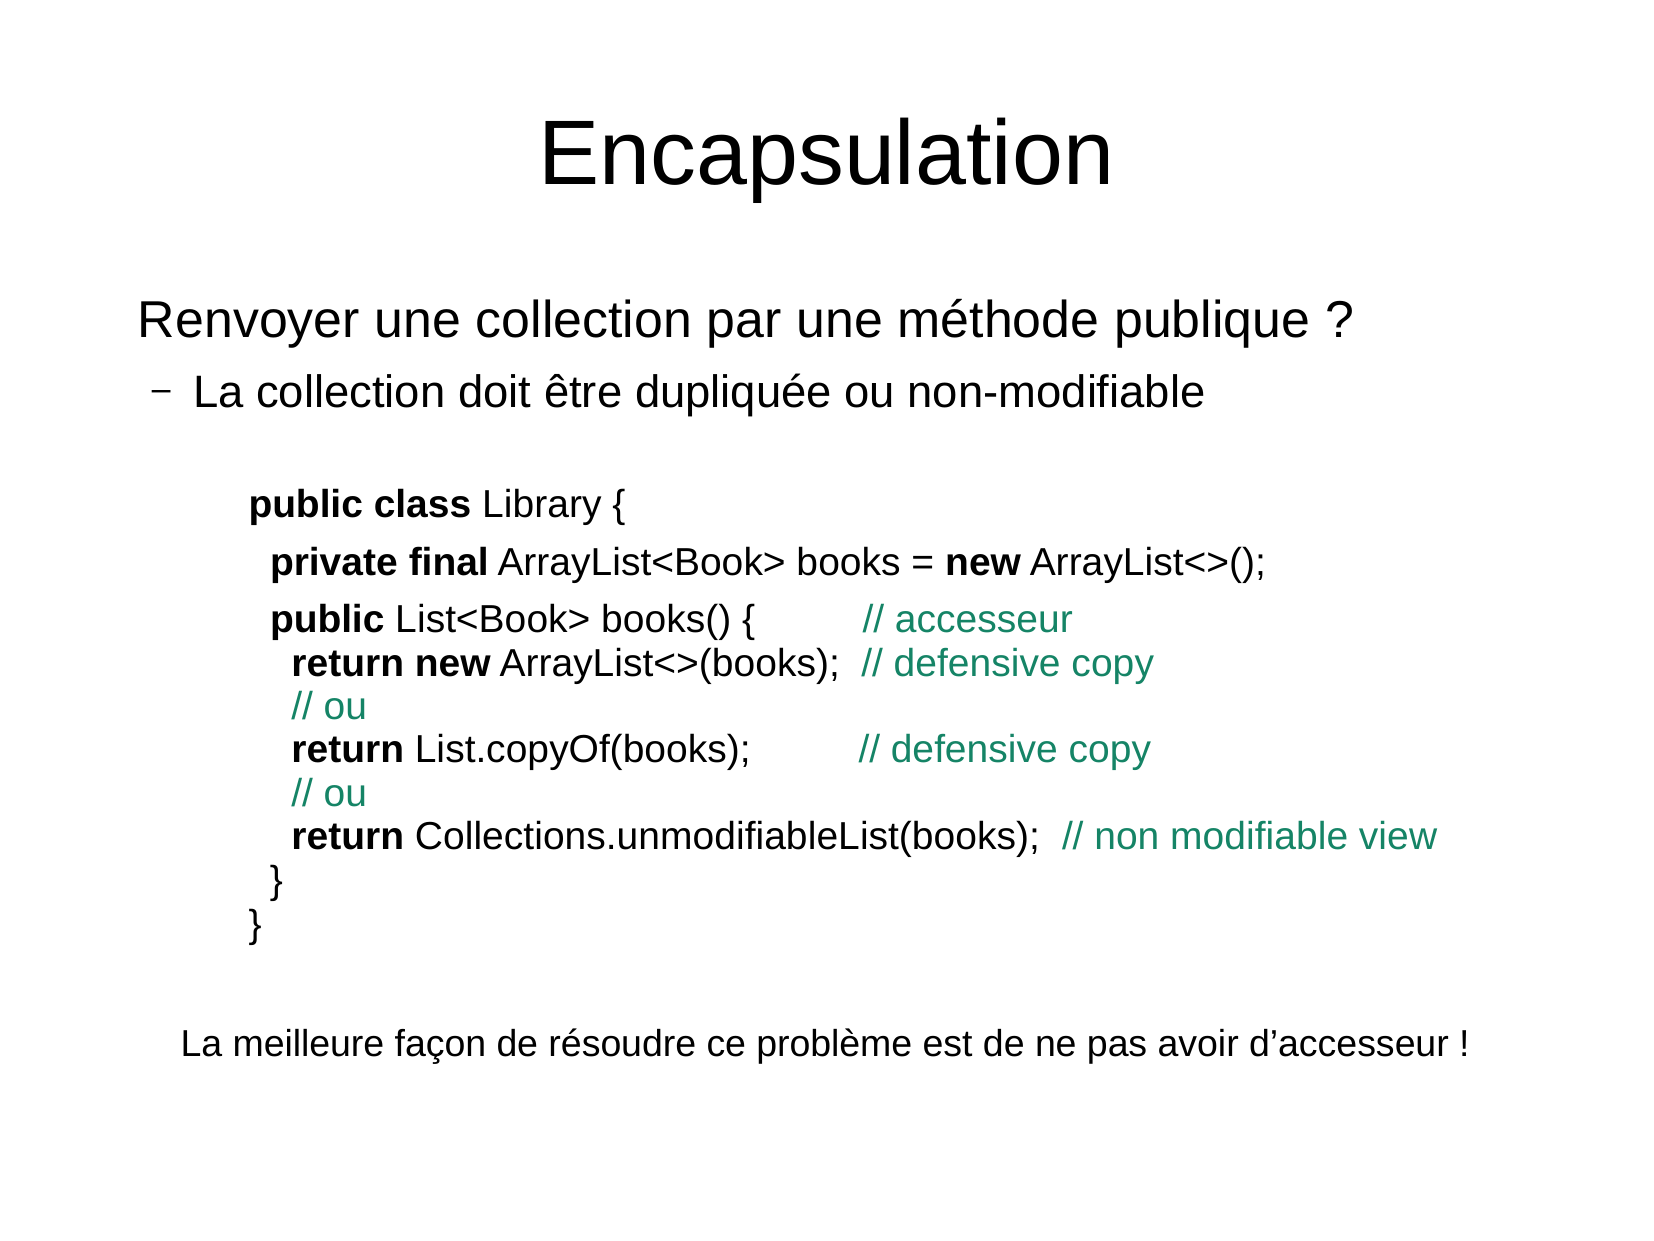

# Encapsulation
Renvoyer une collection par une méthode publique ?
La collection doit être dupliquée ou non-modifiable
public class Library {
 private final ArrayList<Book> books = new ArrayList<>();
 public List<Book> books() { // accesseur
 return new ArrayList<>(books); // defensive copy
 // ou
 return List.copyOf(books); // defensive copy
 // ou
 return Collections.unmodifiableList(books); // non modifiable view
 }
}
La meilleure façon de résoudre ce problème est de ne pas avoir d’accesseur !